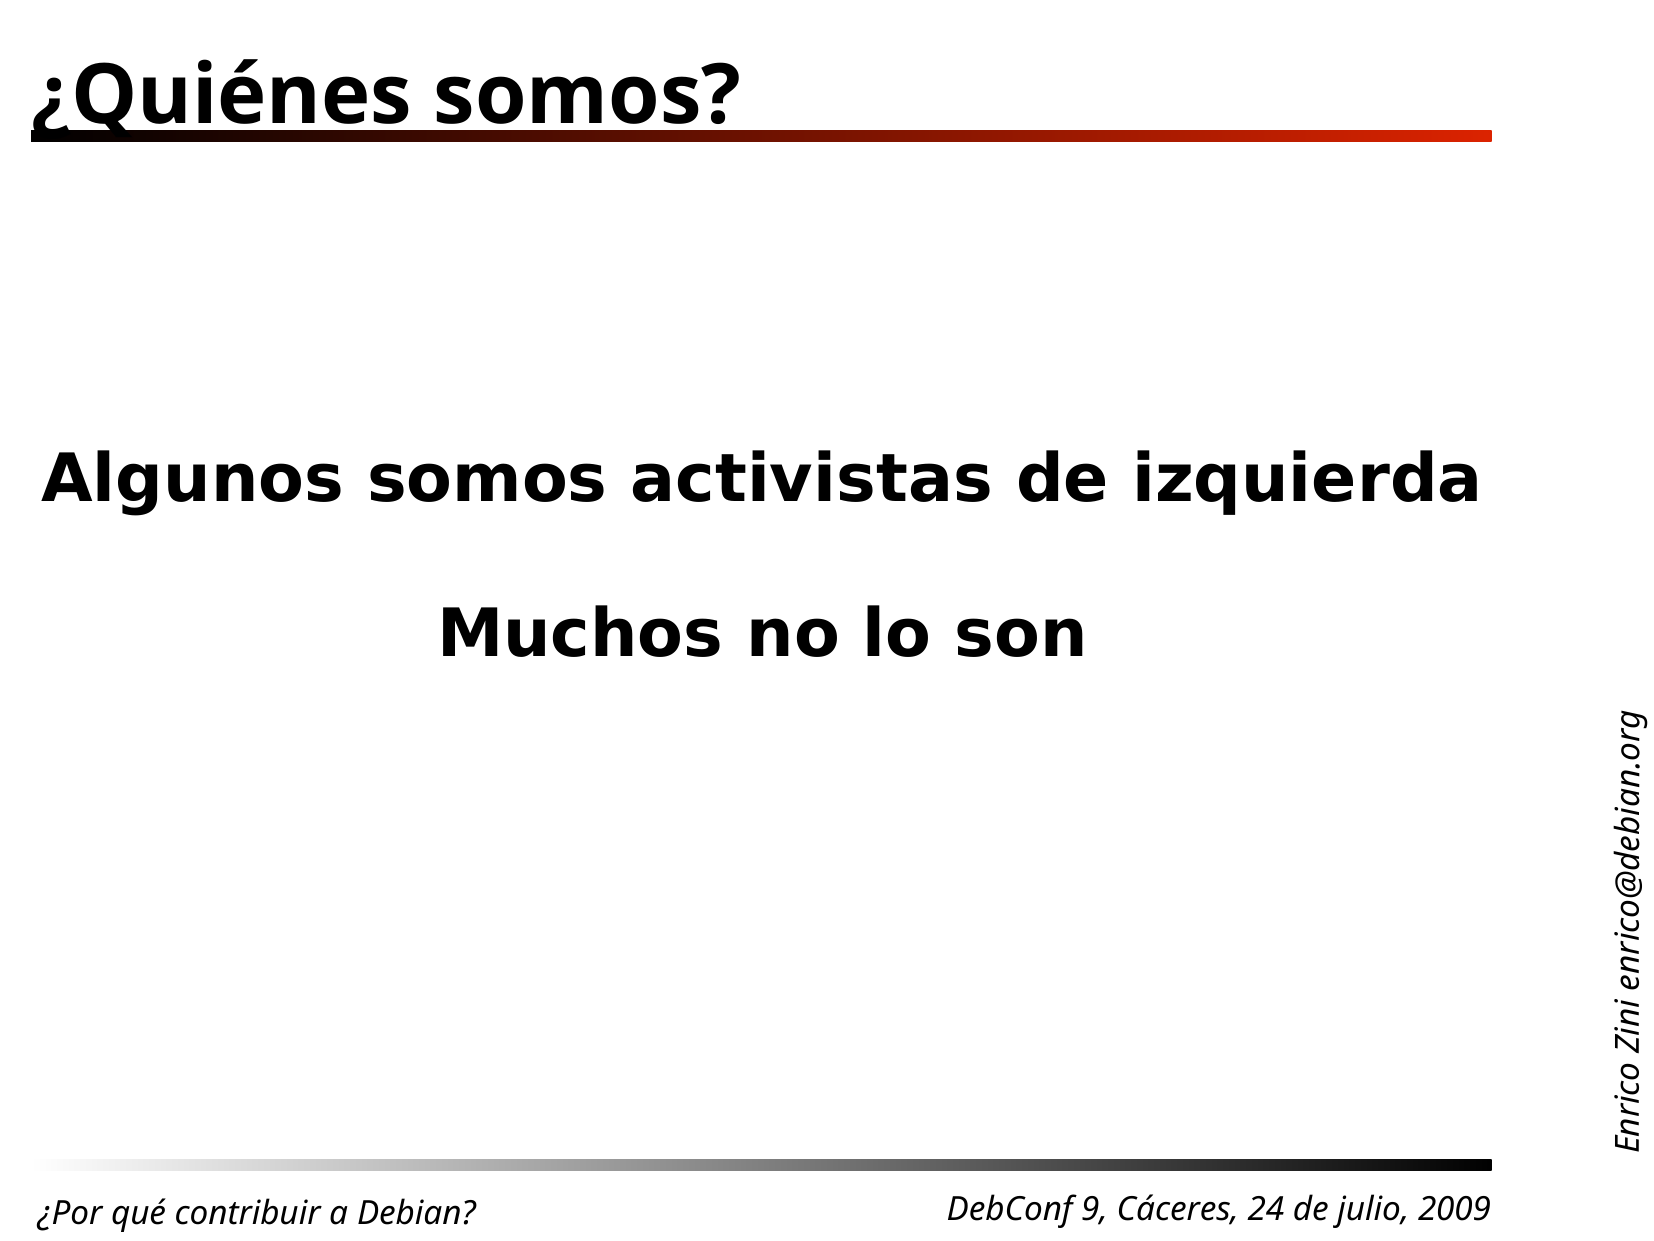

¿Quiénes somos?
Algunos somos activistas de izquierda
Muchos no lo son